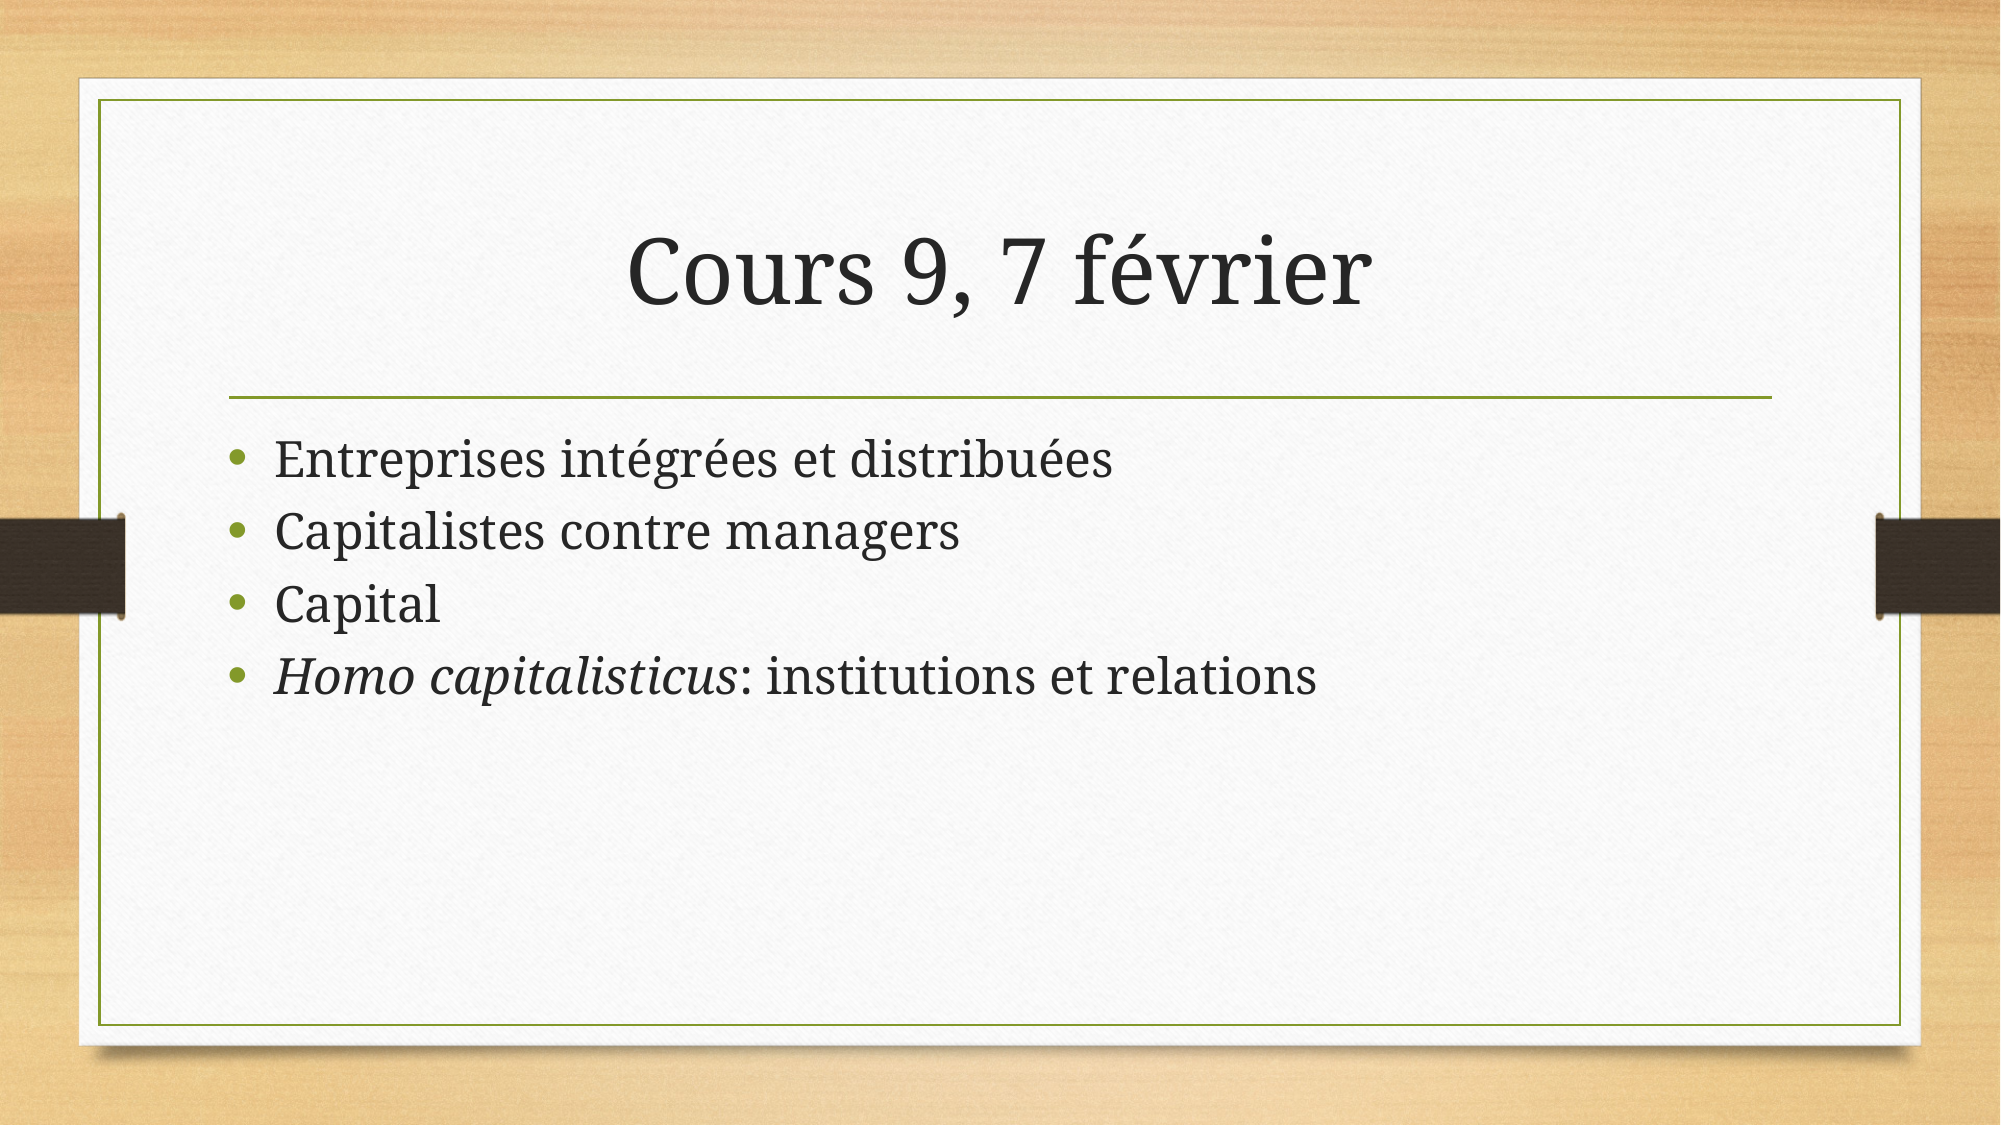

# Cours 9, 7 février
Entreprises intégrées et distribuées
Capitalistes contre managers
Capital
Homo capitalisticus: institutions et relations